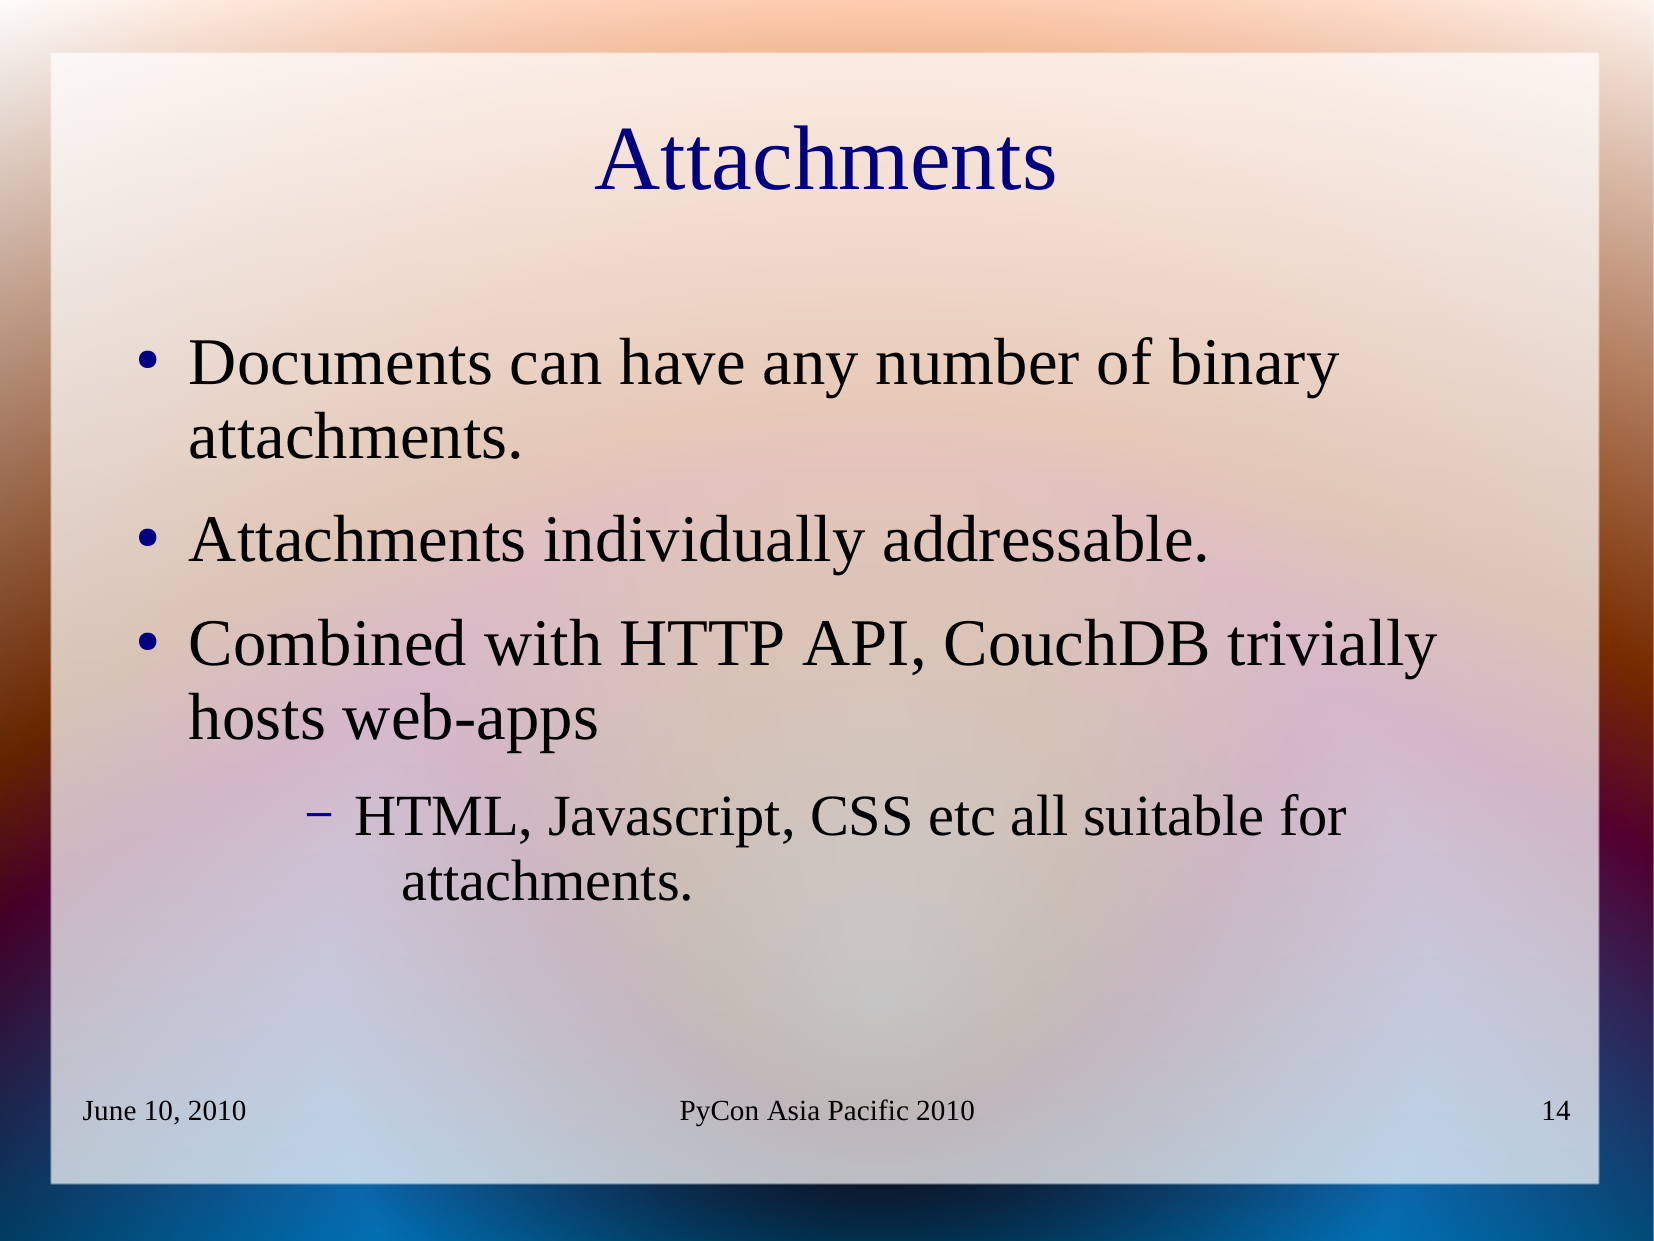

# Attachments
Documents can have any number of binary attachments.
Attachments individually addressable.
Combined with HTTP API, CouchDB trivially hosts web-apps
HTML, Javascript, CSS etc all suitable for attachments.
June 10, 2010
PyCon Asia Pacific 2010
14